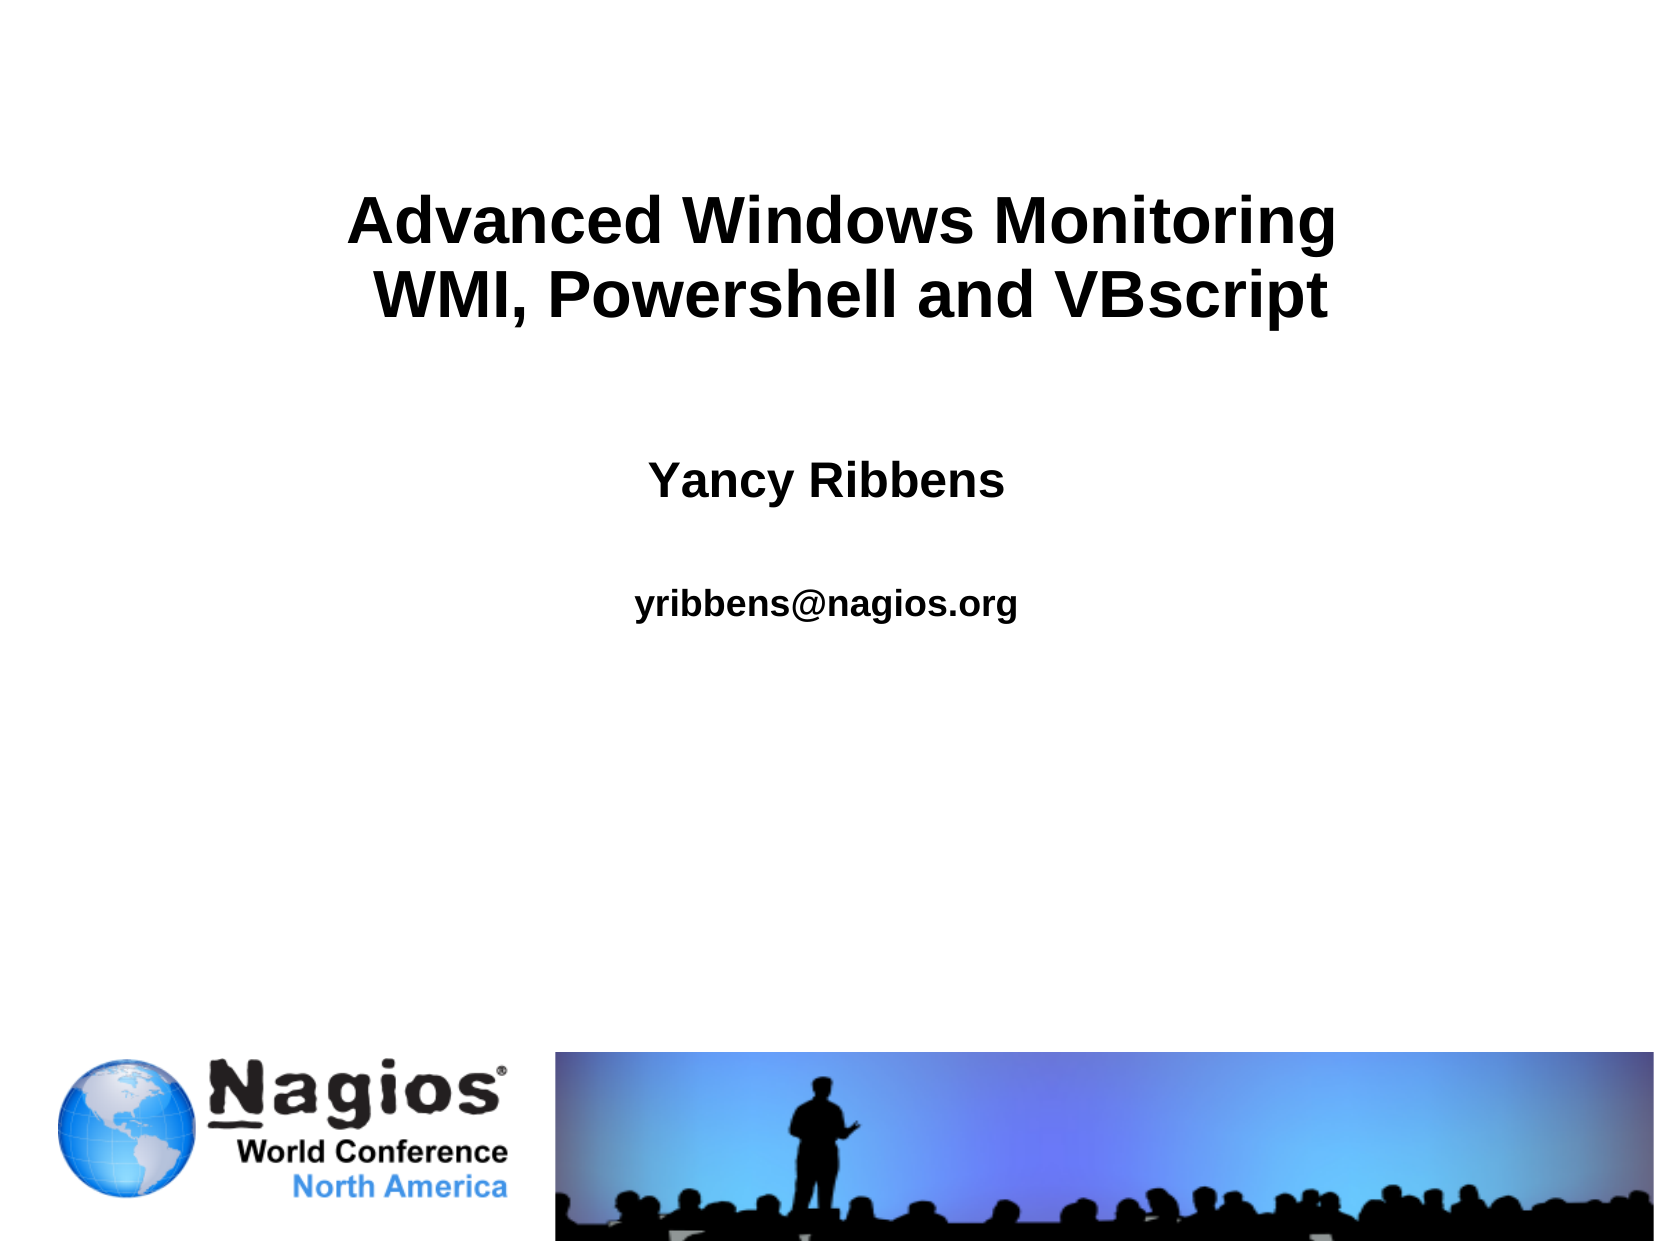

Advanced Windows Monitoring
WMI, Powershell and VBscript
Yancy Ribbens
yribbens@nagios.org
#